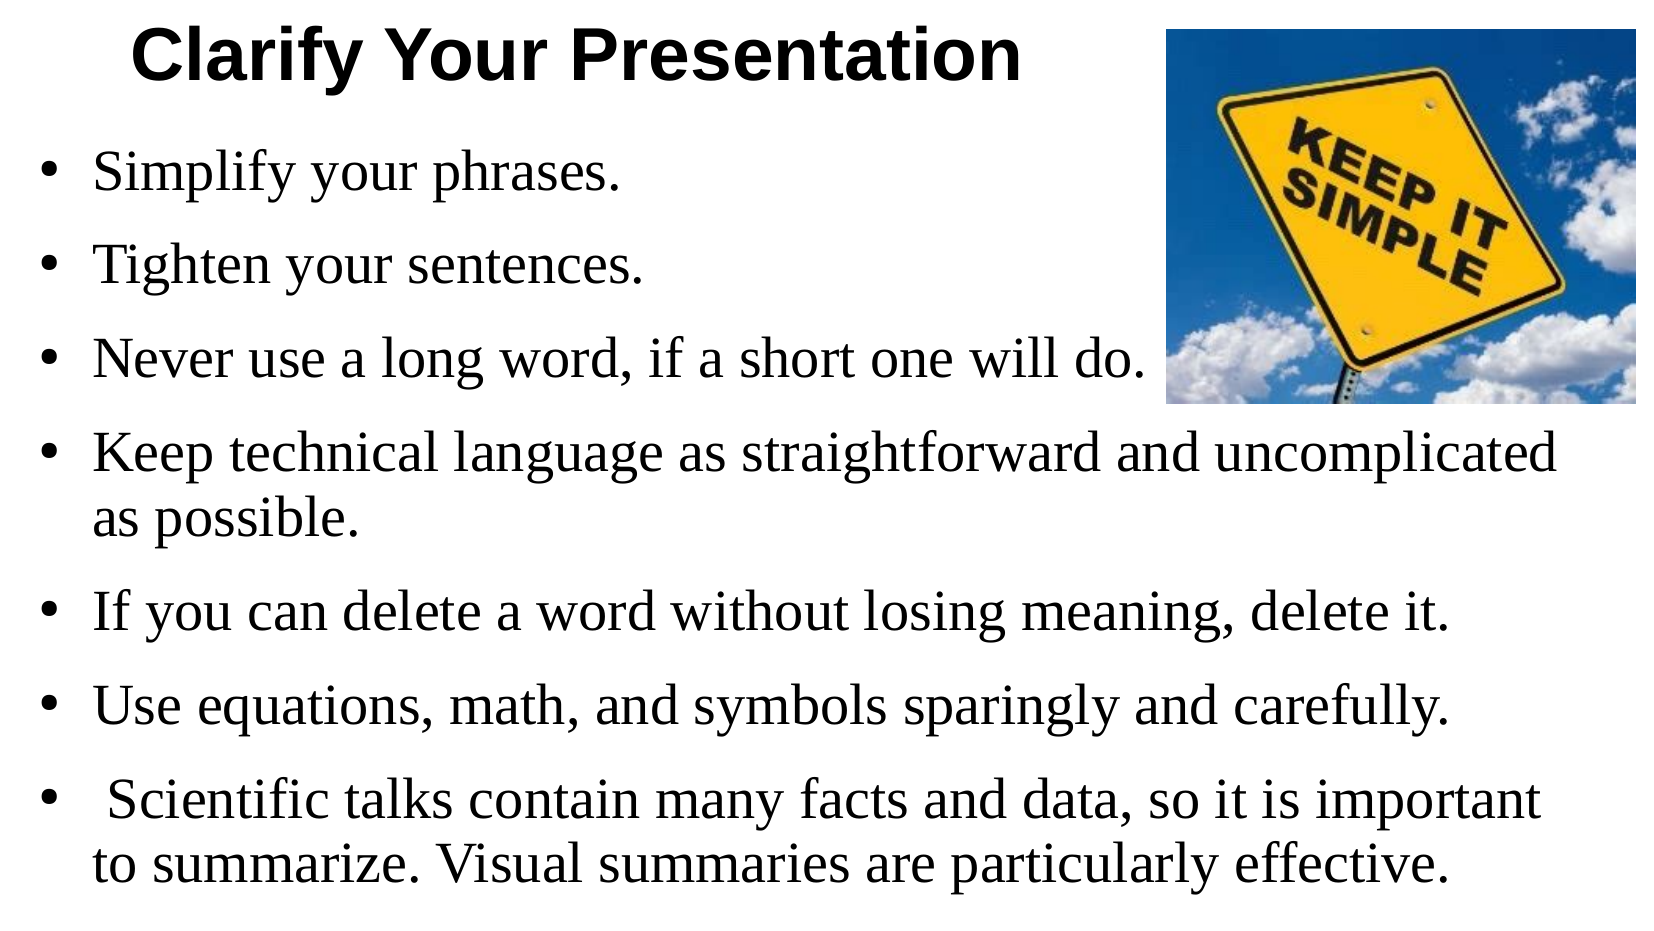

# Clarify Your Presentation
Simplify your phrases.
Tighten your sentences.
Never use a long word, if a short one will do.
Keep technical language as straightforward and uncomplicated as possible.
If you can delete a word without losing meaning, delete it.
Use equations, math, and symbols sparingly and carefully.
 Scientific talks contain many facts and data, so it is important to summarize. Visual summaries are particularly effective.